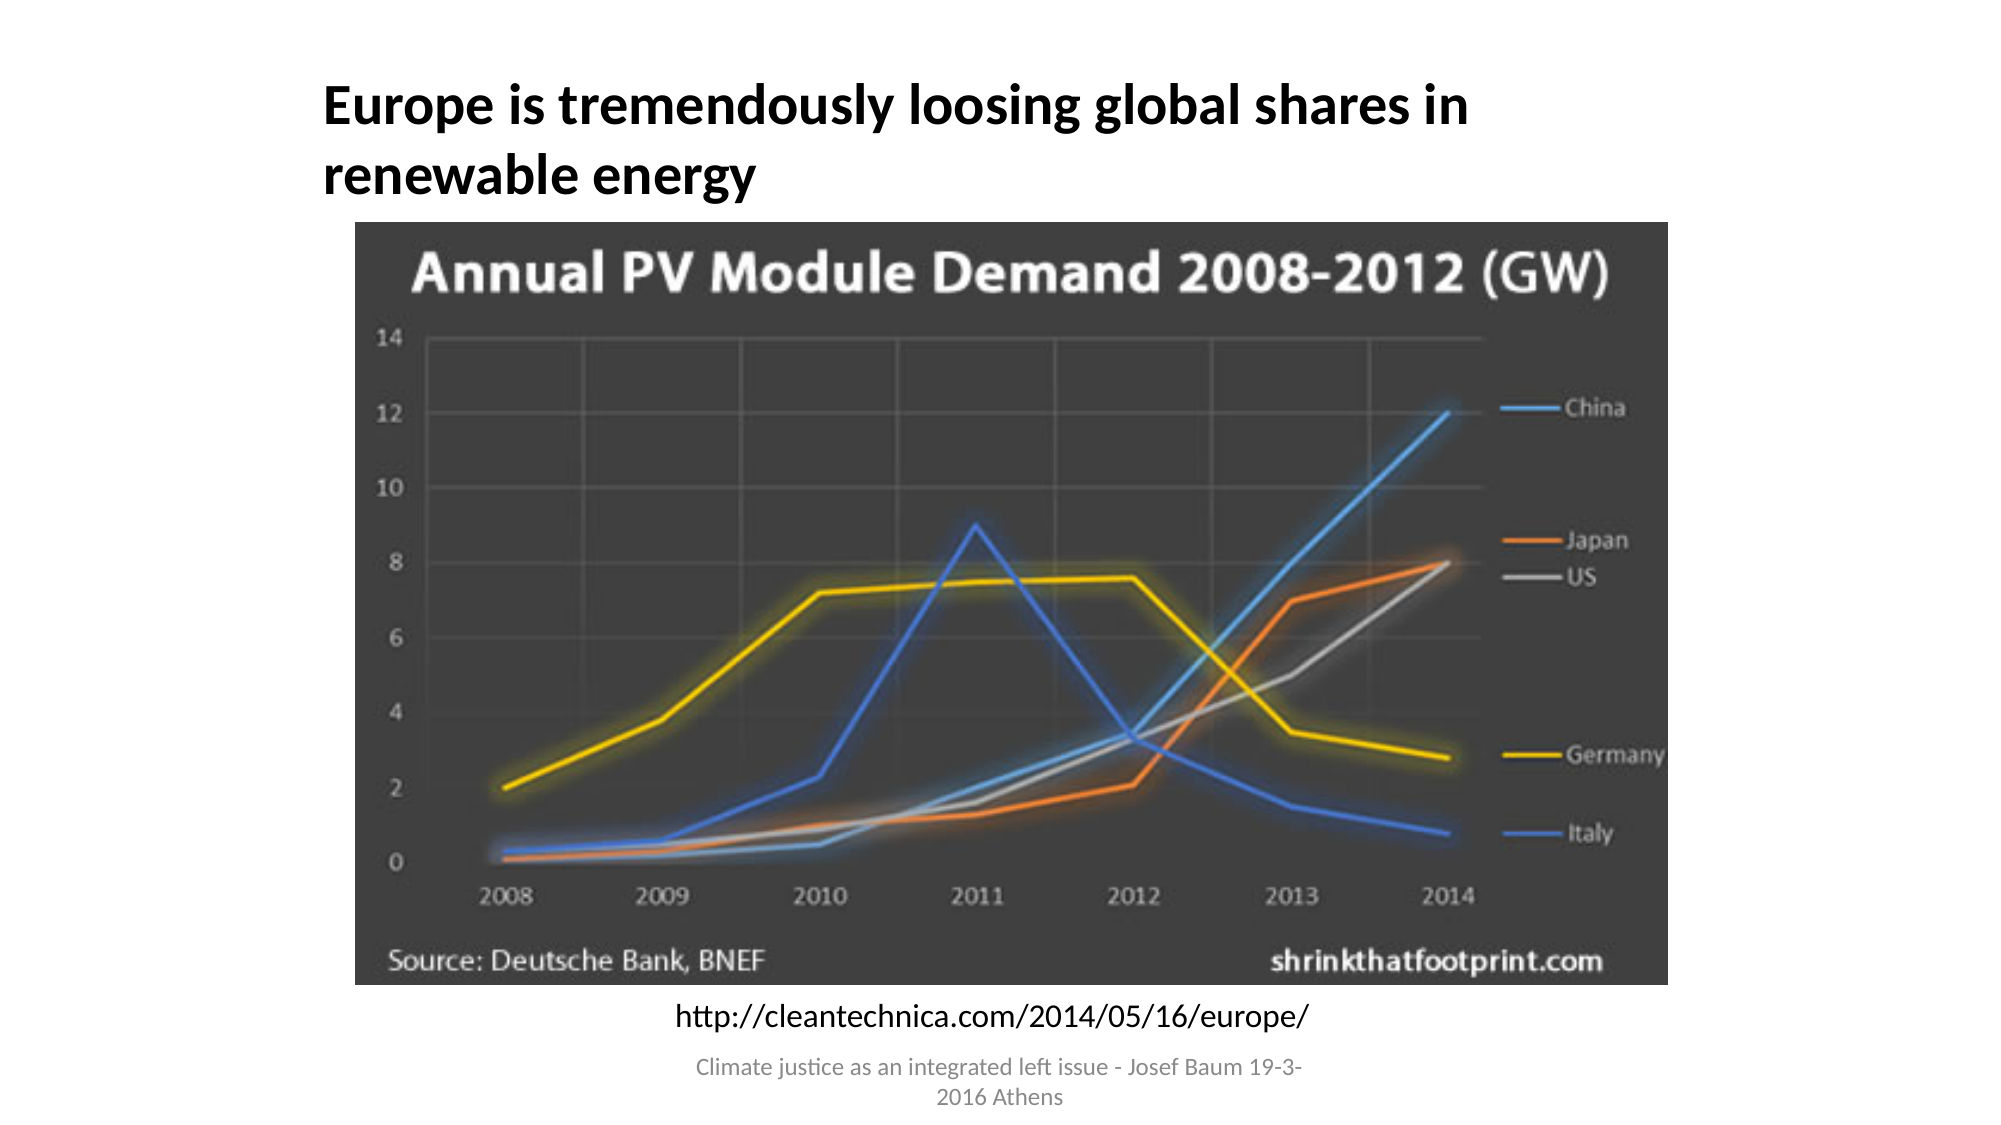

Europe is tremendously loosing global shares in renewable energy
#
http://cleantechnica.com/2014/05/16/europe/
Climate justice as an integrated left issue - Josef Baum 19-3-2016 Athens